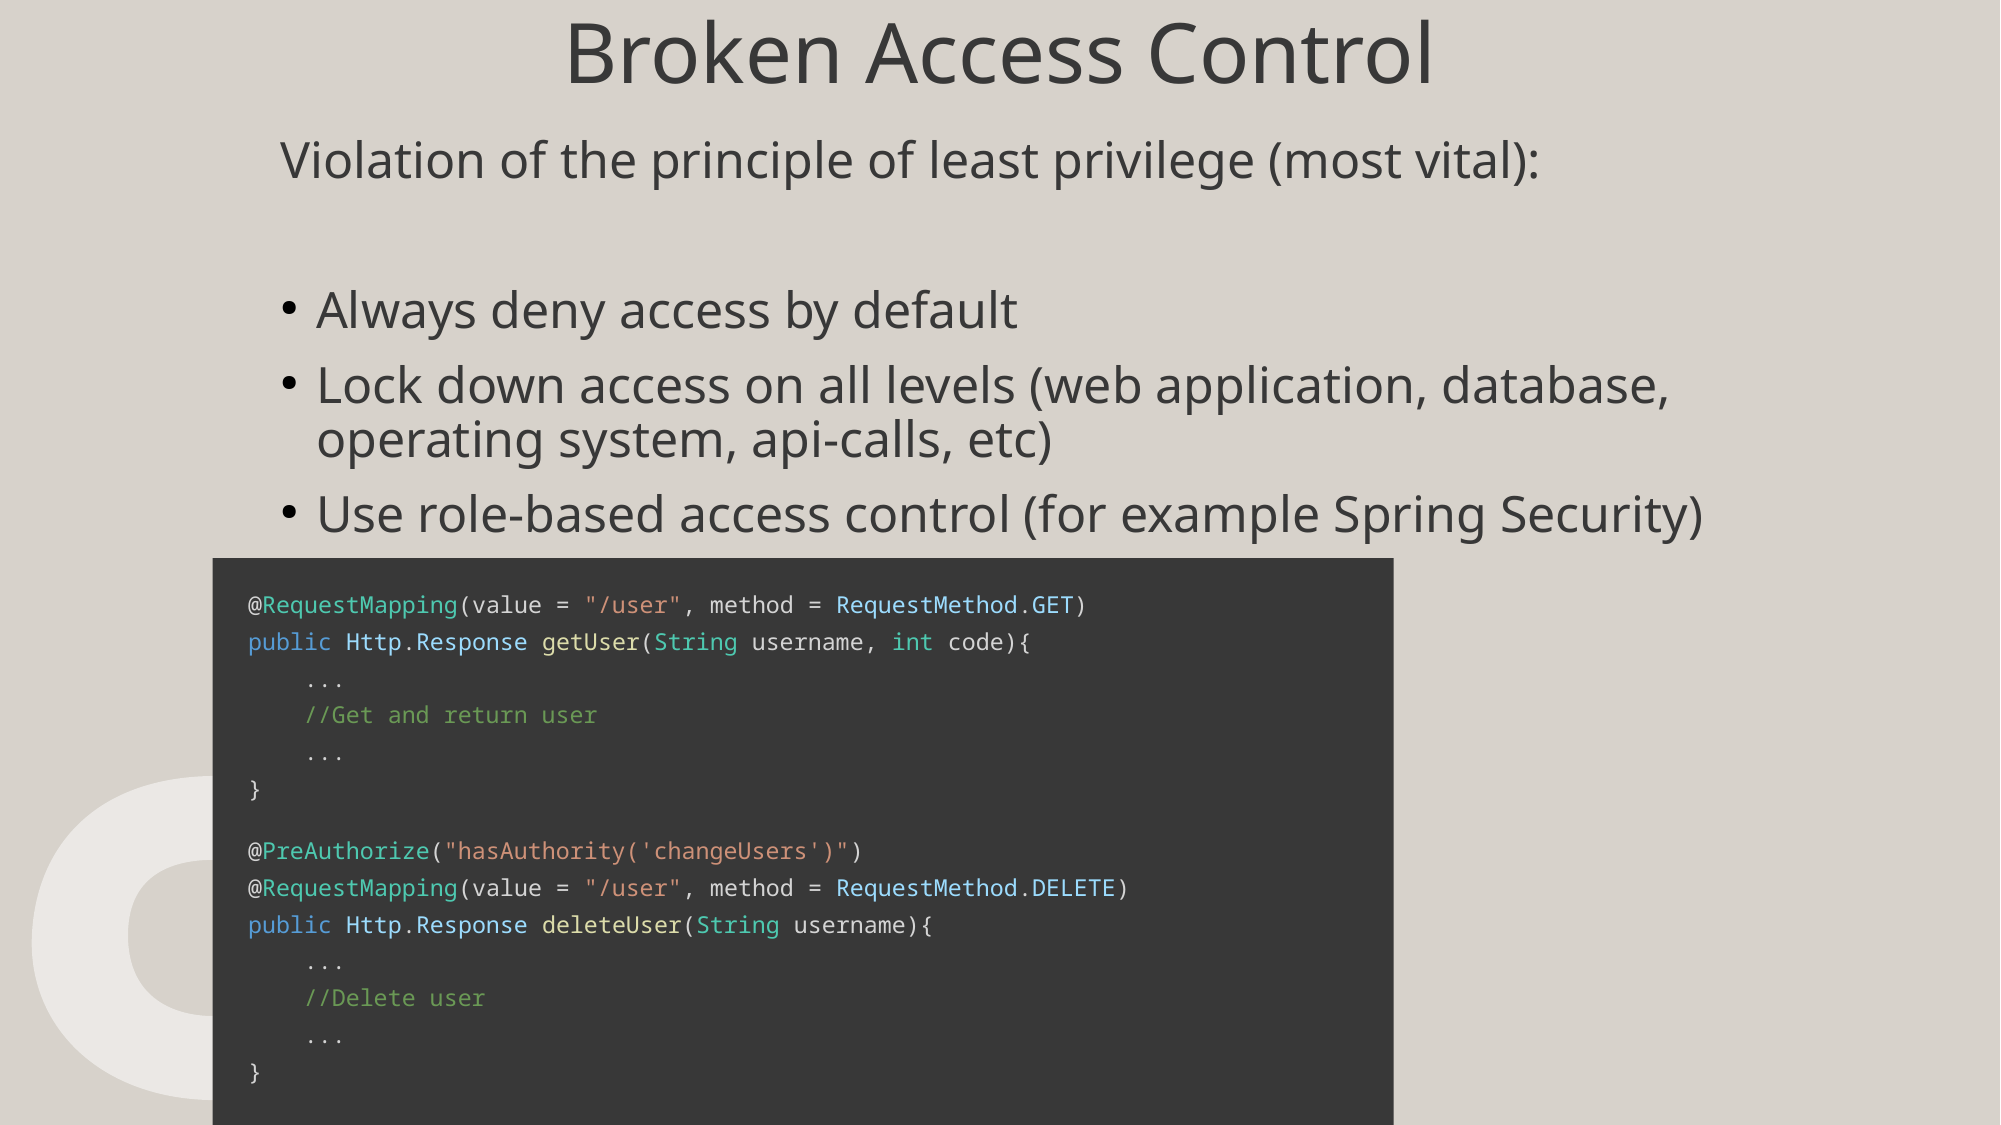

Broken Access Control
Violation of the principle of least privilege (most vital):
Always deny access by default
Lock down access on all levels (web application, database, operating system, api-calls, etc)
Use role-based access control (for example Spring Security)
#
@RequestMapping(value = "/user", method = RequestMethod.GET)
public Http.Response getUser(String username, int code){
    ...
    //Get and return user
    ...
}
@PreAuthorize("hasAuthority('changeUsers')")
@RequestMapping(value = "/user", method = RequestMethod.DELETE)
public Http.Response deleteUser(String username){
    ...
    //Delete user
    ...
}
A1: Broken Access Control